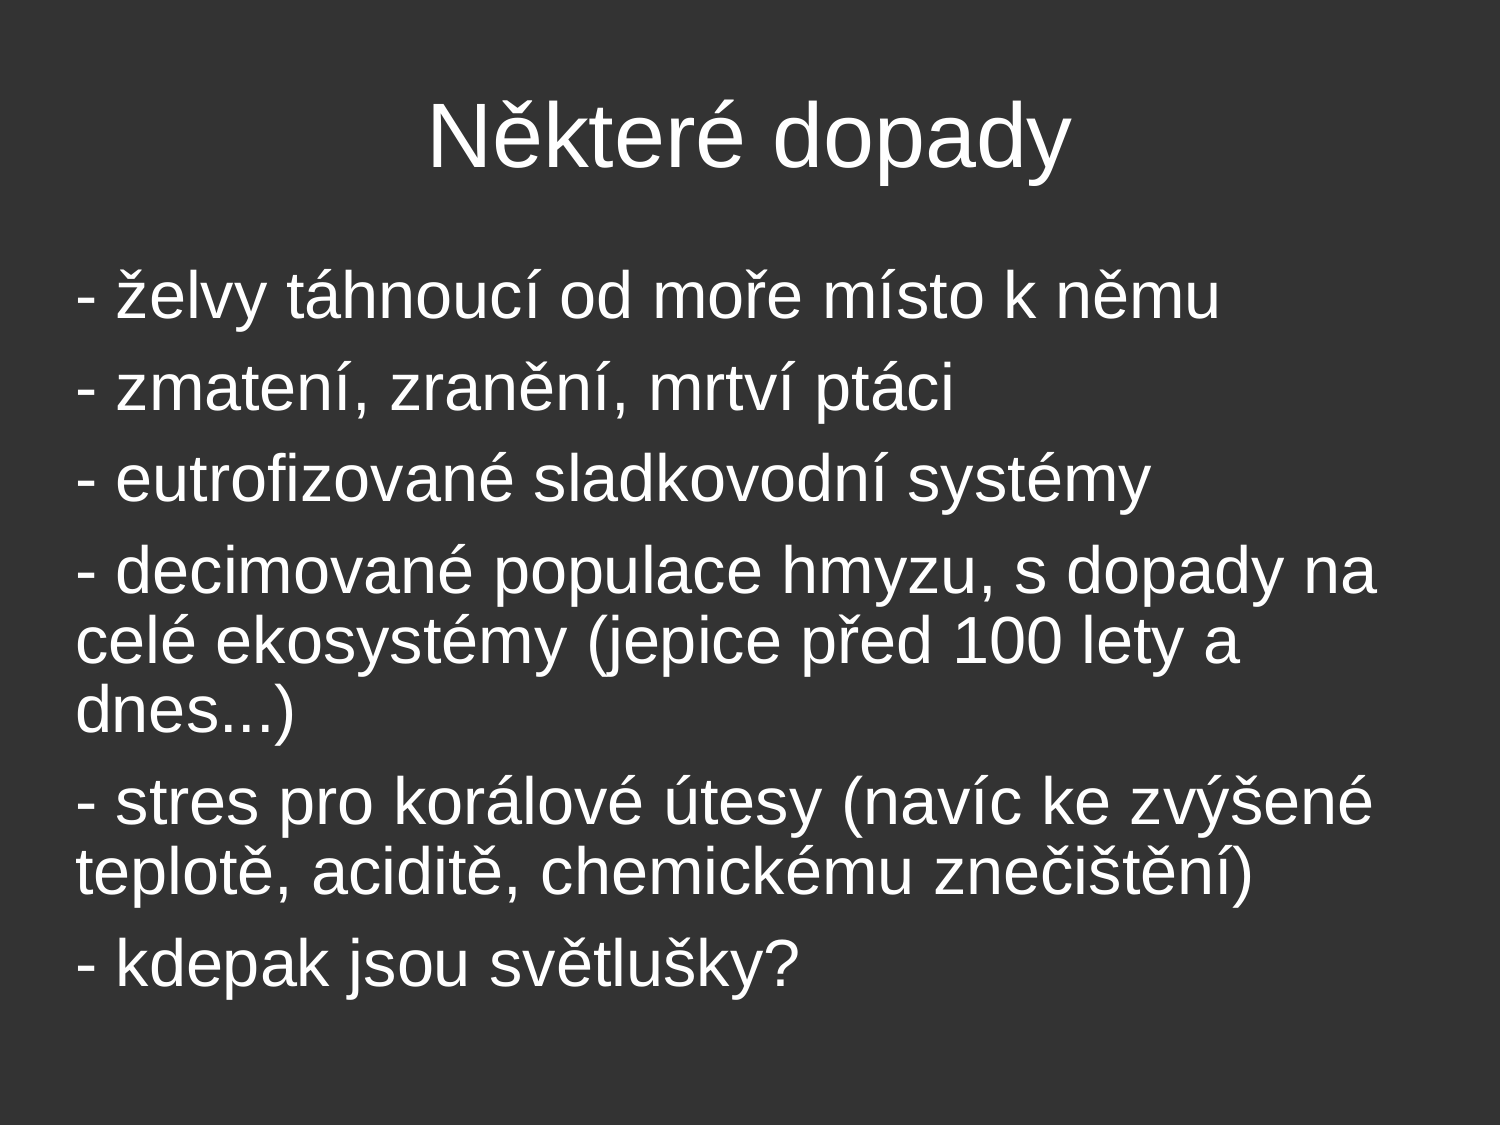

# Některé dopady
- želvy táhnoucí od moře místo k němu
- zmatení, zranění, mrtví ptáci
- eutrofizované sladkovodní systémy
- decimované populace hmyzu, s dopady na celé ekosystémy (jepice před 100 lety a dnes...)
- stres pro korálové útesy (navíc ke zvýšené teplotě, aciditě, chemickému znečištění)
- kdepak jsou světlušky?